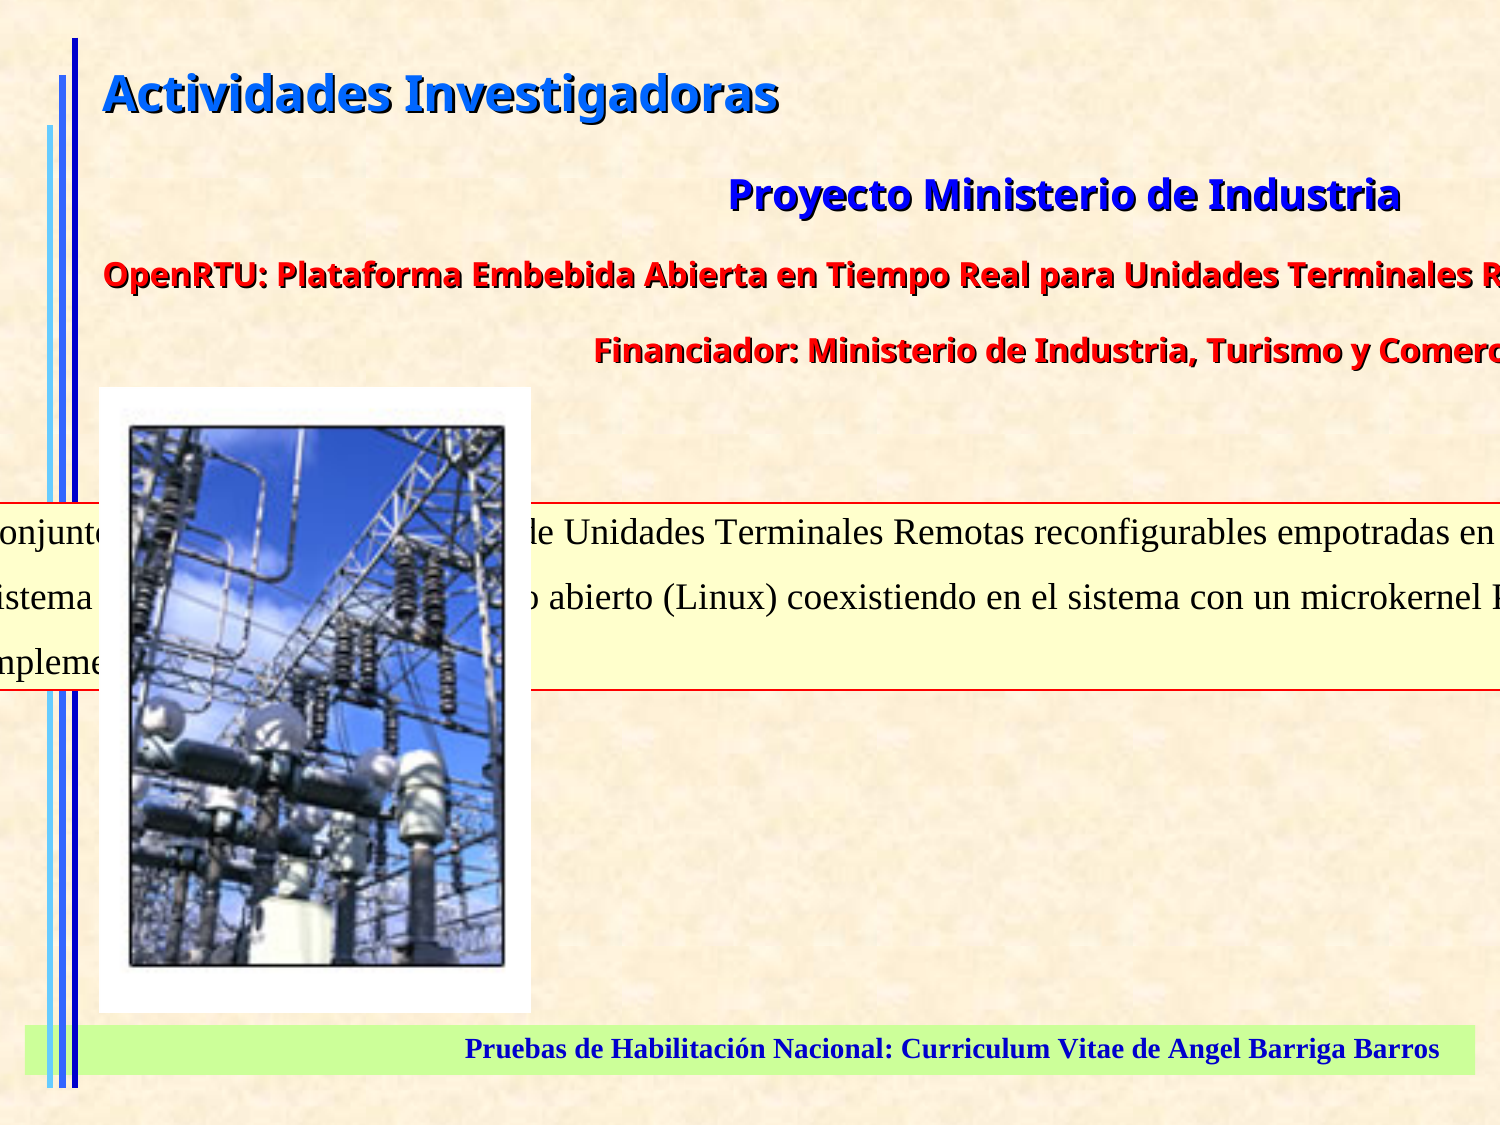

Actividades Investigadoras
Proyecto Ministerio de Industria
OpenRTU: Plataforma Embebida Abierta en Tiempo Real para Unidades Terminales Remotas en Sistemas de Control
Financiador: Ministerio de Industria, Turismo y Comercio
Conjunto de librerías para el diseño de Unidades Terminales Remotas reconfigurables empotradas en un chip.
Sistema operativo genérico de código abierto (Linux) coexistiendo en el sistema con un microkernel POSIX de tiempo real (RTLinux).
Implementación sobre FPGA.